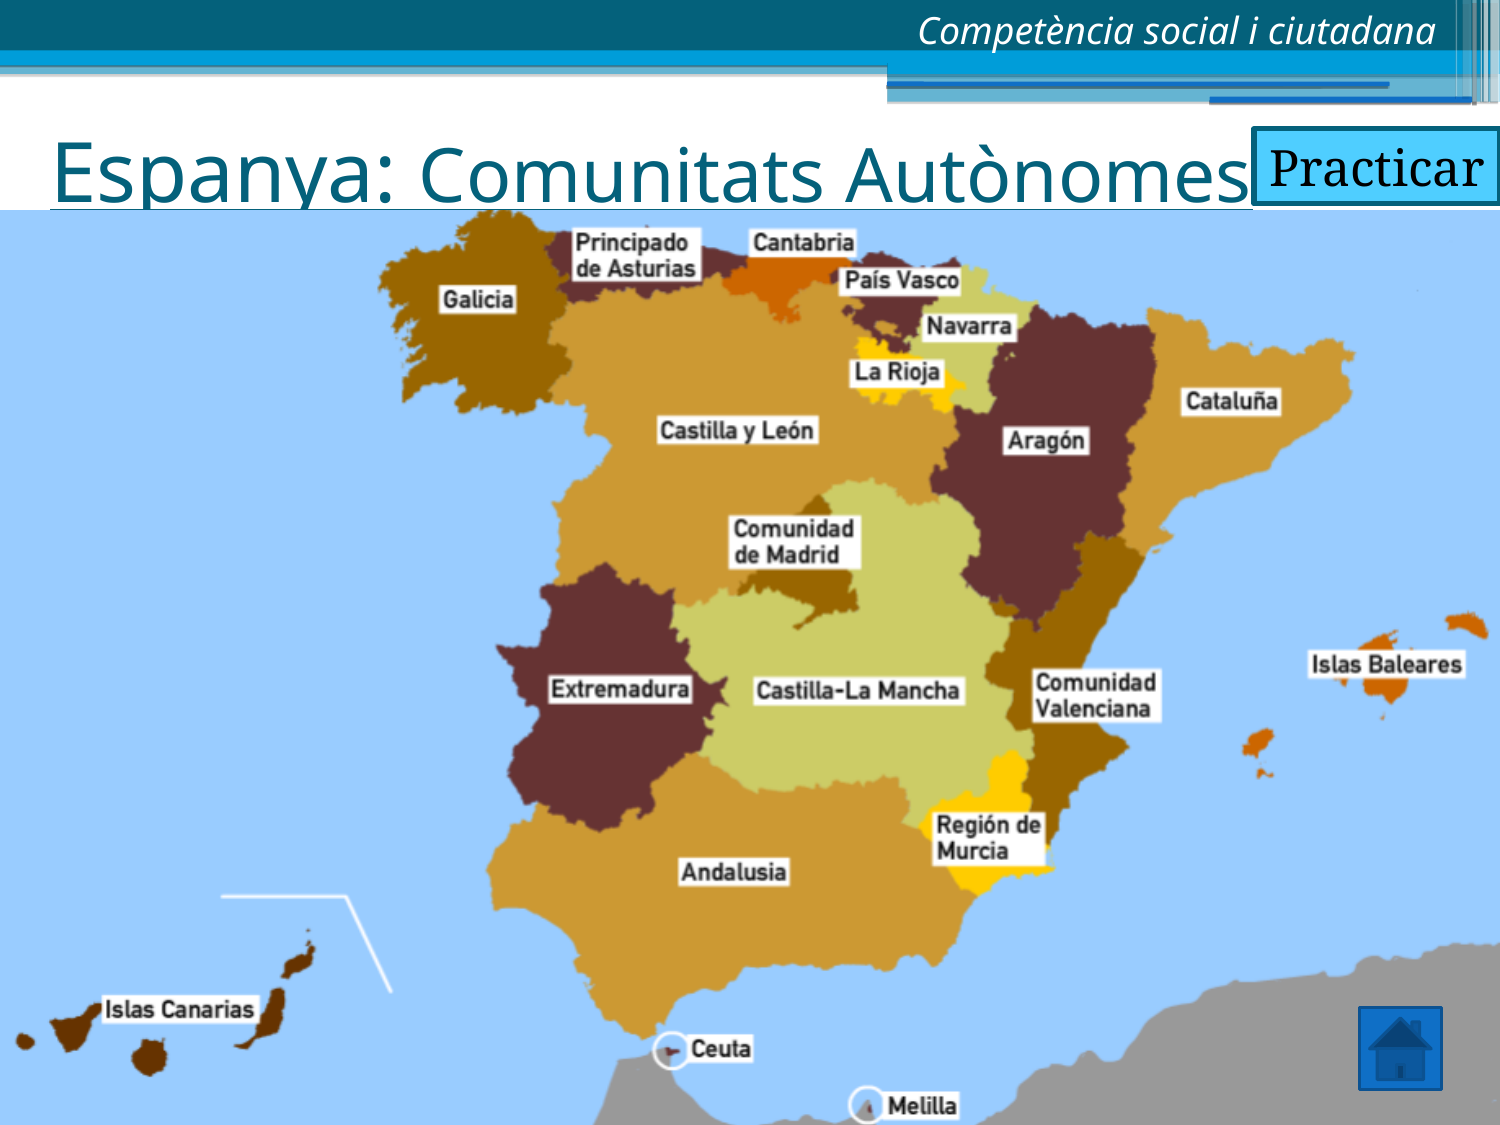

Competència social i ciutadana
# Espanya: Comunitats Autònomes
Practicar